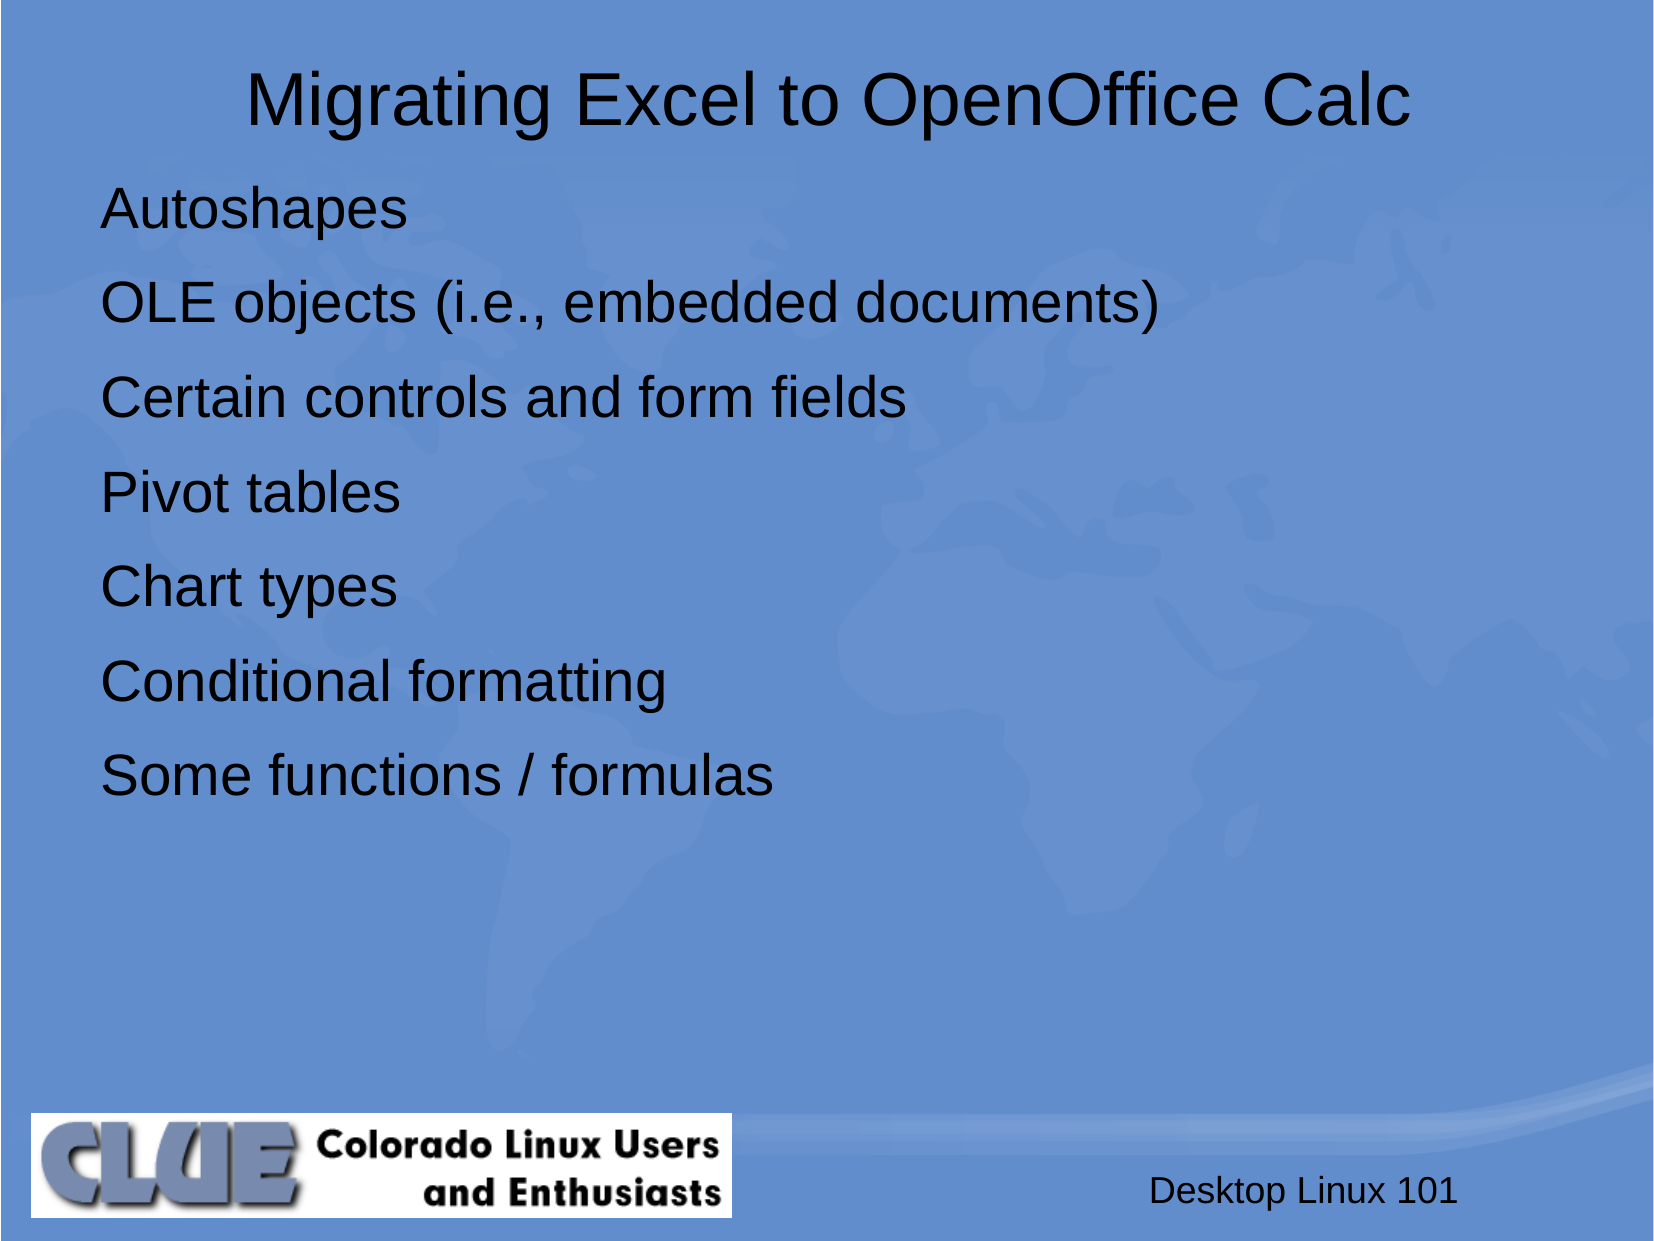

# Migrating Excel to OpenOffice Calc
Autoshapes
OLE objects (i.e., embedded documents)
Certain controls and form fields
Pivot tables
Chart types
Conditional formatting
Some functions / formulas